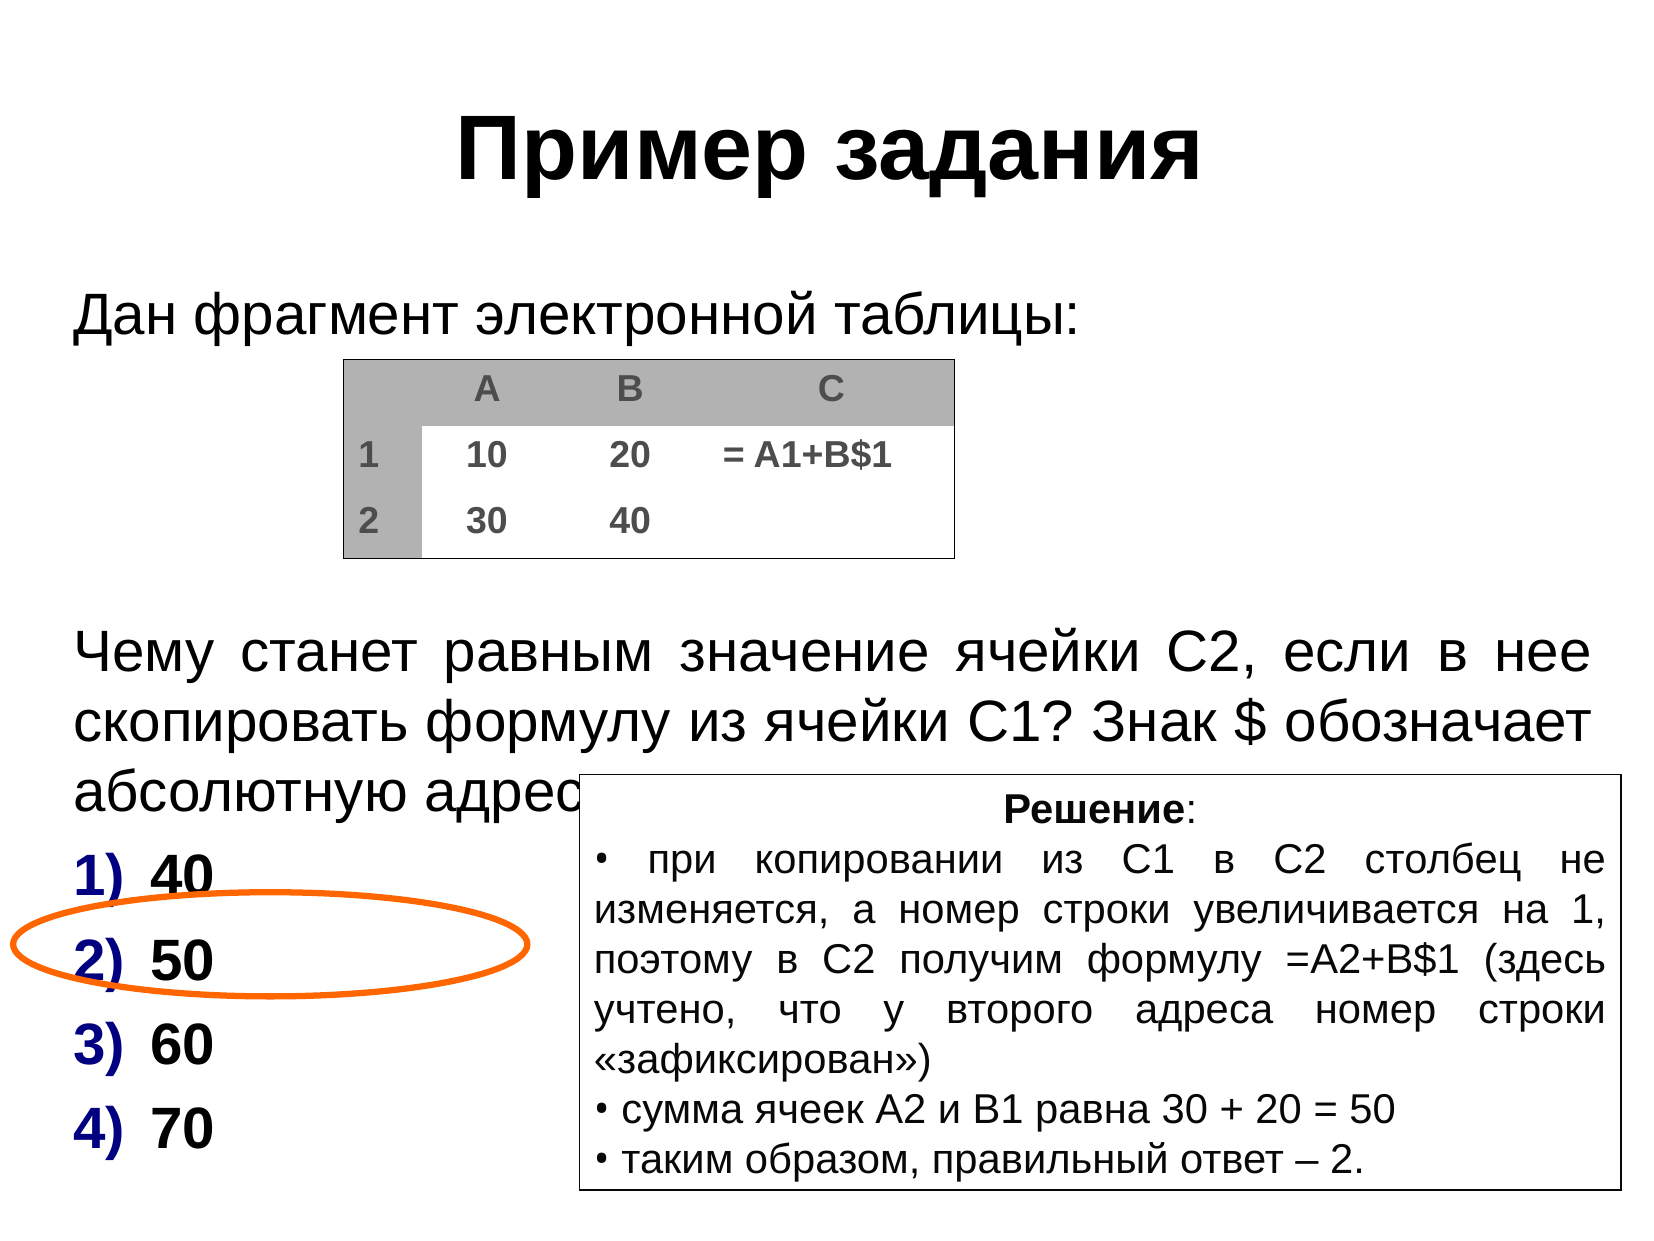

# Пример задания
Дан фрагмент электронной таблицы:
Чему станет равным значение ячейки С2, если в нее скопировать формулу из ячейки С1? Знак $ обозначает абсолютную адресацию.
40
50
60
70
| | А | В | С |
| --- | --- | --- | --- |
| 1 | 10 | 20 | = A1+B$1 |
| 2 | 30 | 40 | |
Решение:
 при копировании из C1 в C2 столбец не изменяется, а номер строки увеличивается на 1, поэтому в C2 получим формулу =A2+B$1 (здесь учтено, что у второго адреса номер строки «зафиксирован»)
 сумма ячеек A2 и B1 равна 30 + 20 = 50
 таким образом, правильный ответ – 2.